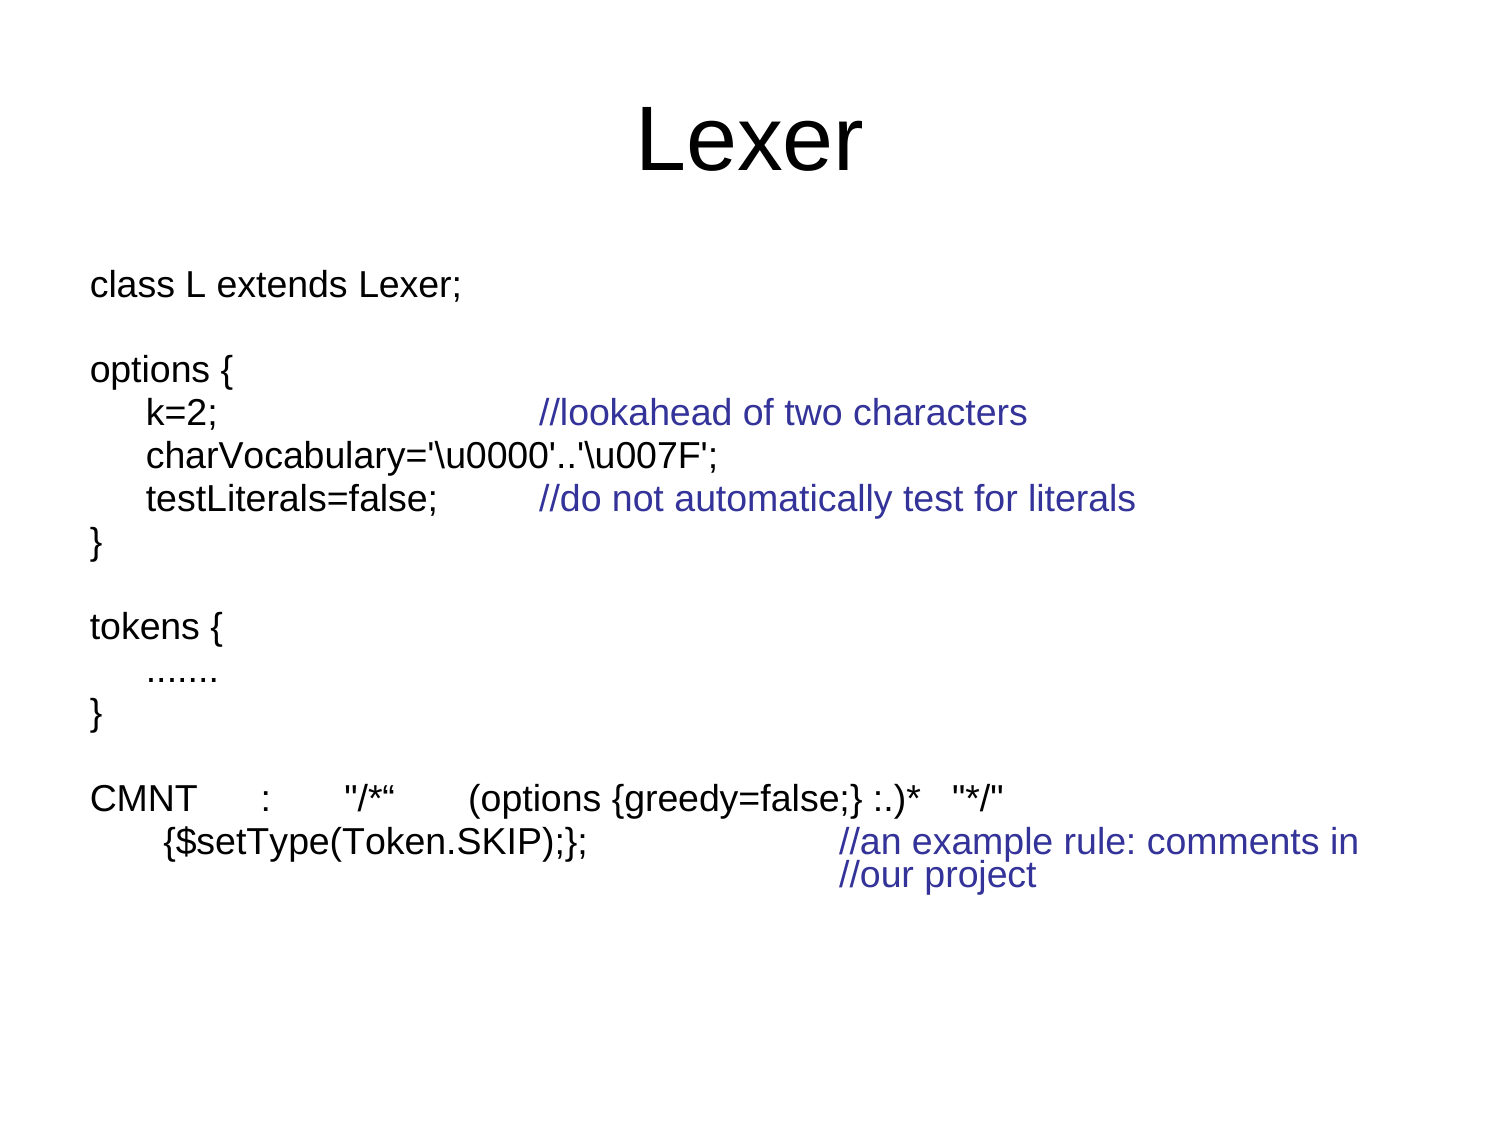

# Lexer
class L extends Lexer;
options {
	k=2;			//lookahead of two characters
	charVocabulary='\u0000'..'\u007F';
	testLiterals=false;	//do not automatically test for literals
}
tokens {
	.......
}
CMNT : "/*“ (options {greedy=false;} :.)* "*/"
 {$setType(Token.SKIP);};		//an example rule: comments in 					//our project